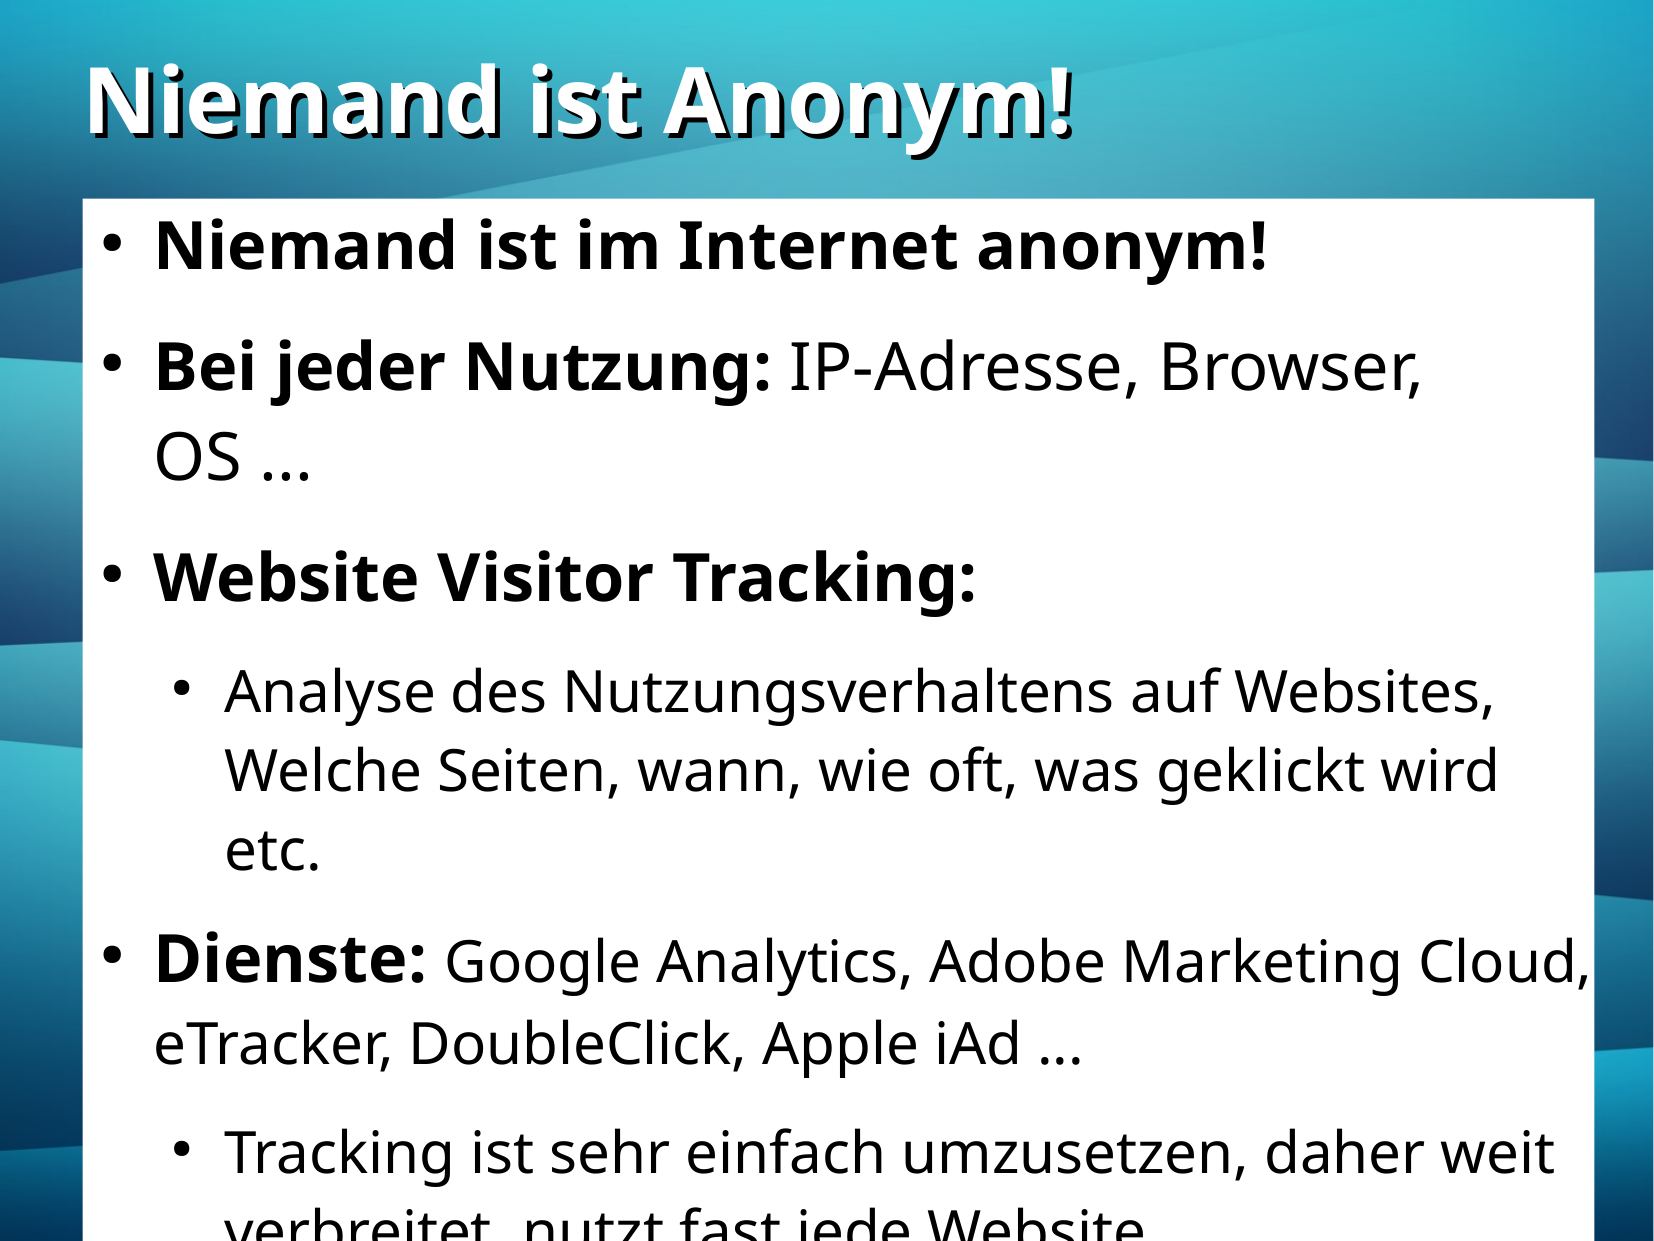

# Niemand ist Anonym!
Niemand ist im Internet anonym!
Bei jeder Nutzung: IP-Adresse, Browser, OS ...
Website Visitor Tracking:
Analyse des Nutzungsverhaltens auf Websites,
Welche Seiten, wann, wie oft, was geklickt wird etc.
Dienste: Google Analytics, Adobe Marketing Cloud, eTracker, DoubleClick, Apple iAd ...
Tracking ist sehr einfach umzusetzen, daher weit verbreitet, nutzt fast jede Website
05.04.2014
CryptoParty, Waldkirch
4